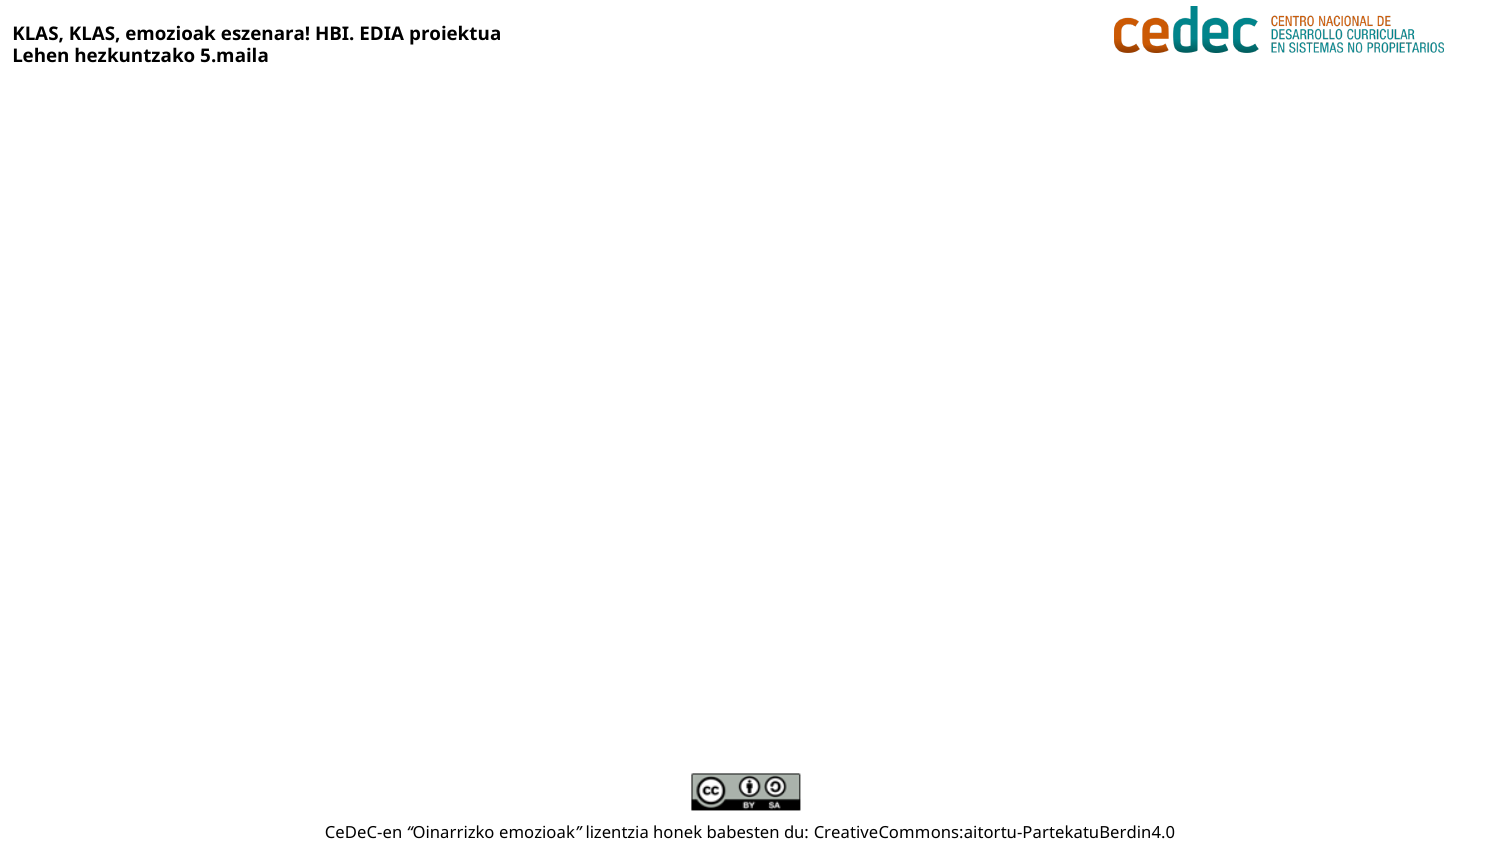

KLAS, KLAS, emozioak eszenara! HBI. EDIA proiektua
Lehen hezkuntzako 5.maila
# Oinarrizko emozioak
CeDeC-en “Oinarrizko emozioak” lizentzia honek babesten du: CreativeCommons:aitortu-PartekatuBerdin4.0